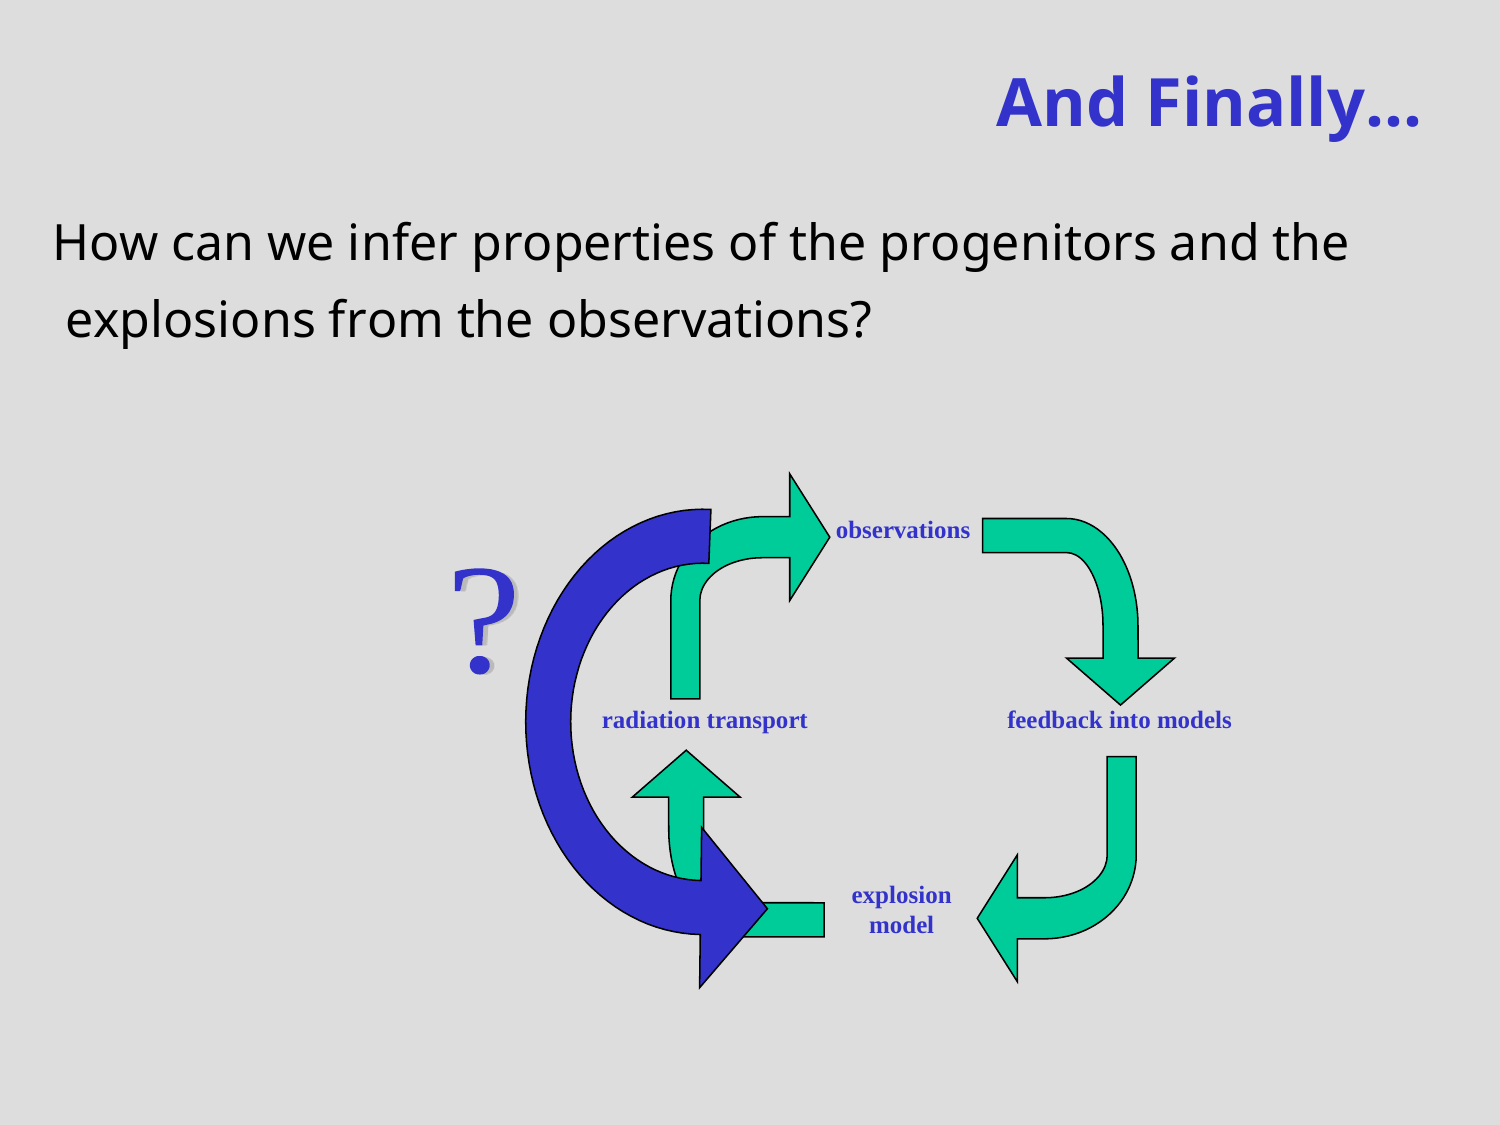

And Finally...
How can we infer properties of the progenitors and the
 explosions from the observations?
observations
radiation transport
feedback into models
explosion
 model
?